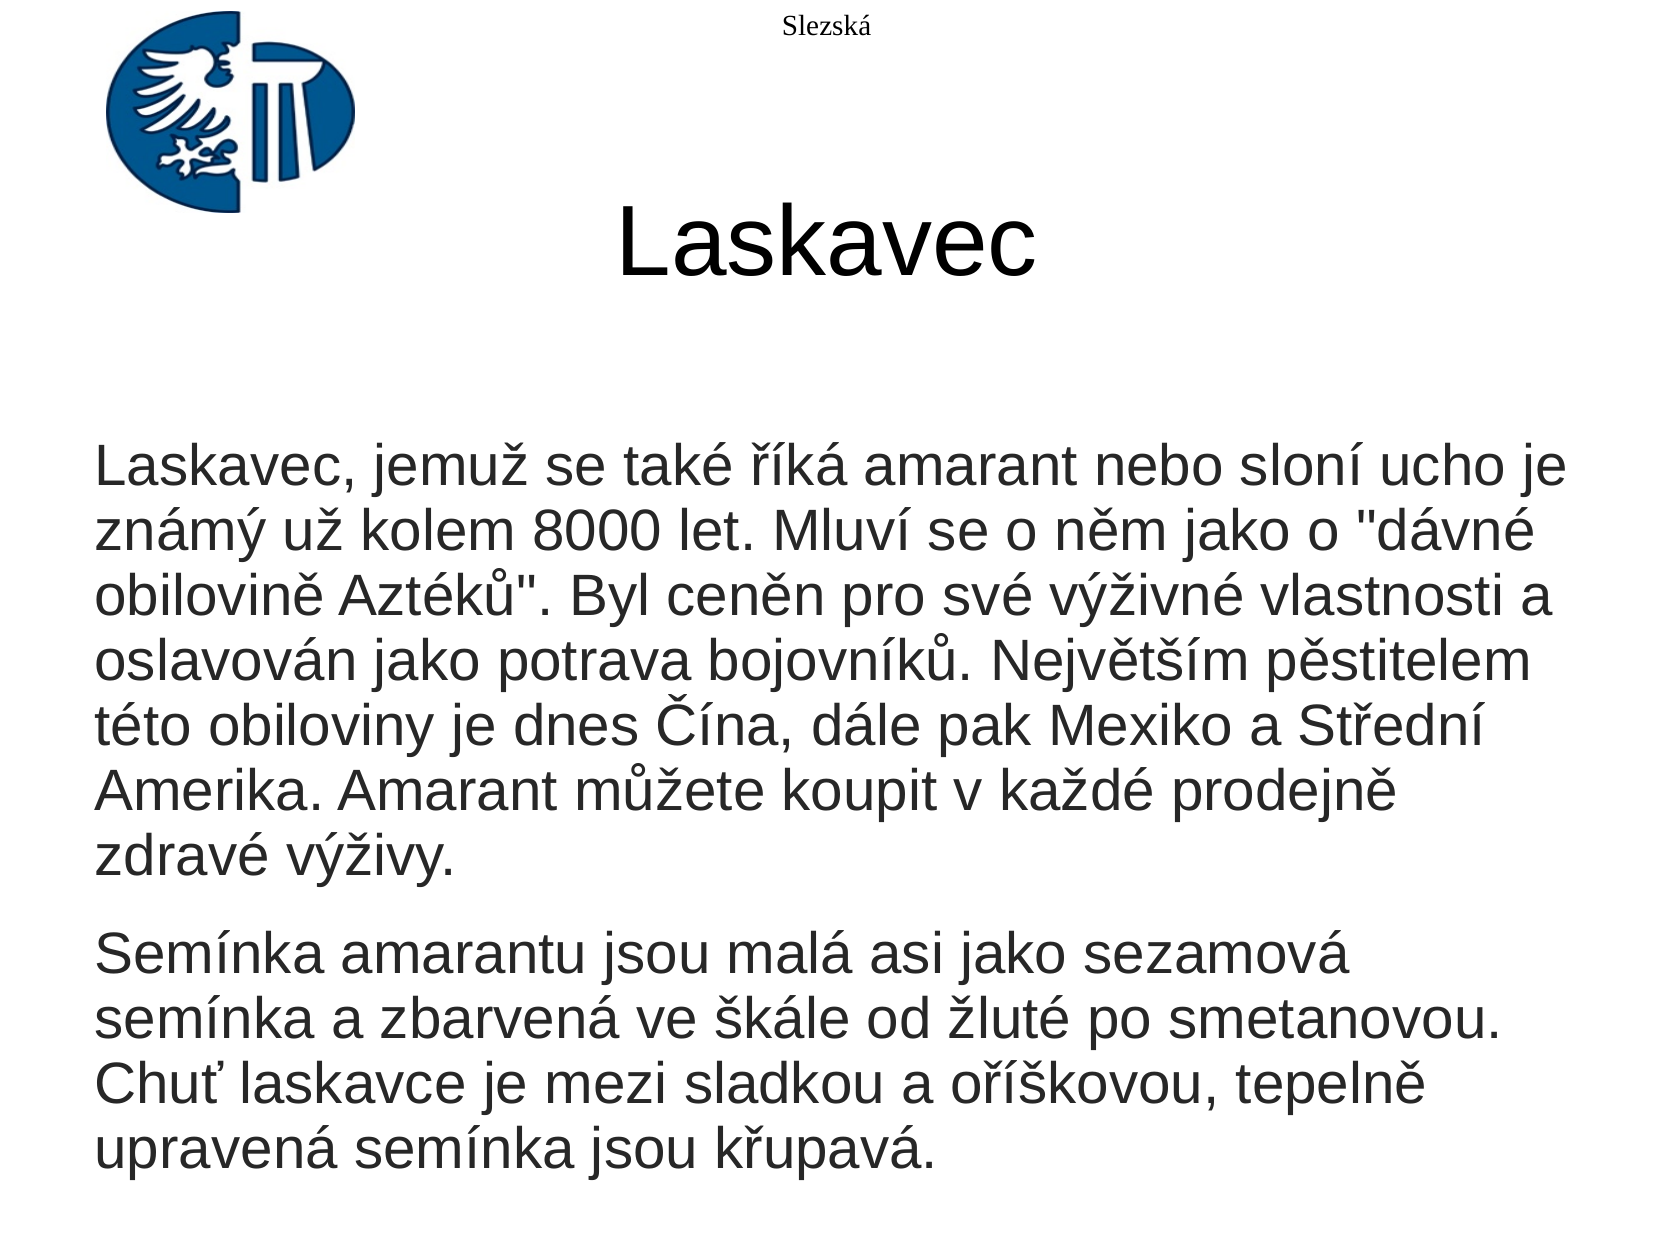

ahoj
# Laskavec
Laskavec, jemuž se také říká amarant nebo sloní ucho je známý už kolem 8000 let. Mluví se o něm jako o "dávné obilovině Aztéků". Byl ceněn pro své výživné vlastnosti a oslavován jako potrava bojovníků. Největším pěstitelem této obiloviny je dnes Čína, dále pak Mexiko a Střední Amerika. Amarant můžete koupit v každé prodejně zdravé výživy.
Semínka amarantu jsou malá asi jako sezamová semínka a zbarvená ve škále od žluté po smetanovou. Chuť laskavce je mezi sladkou a oříškovou, tepelně upravená semínka jsou křupavá.